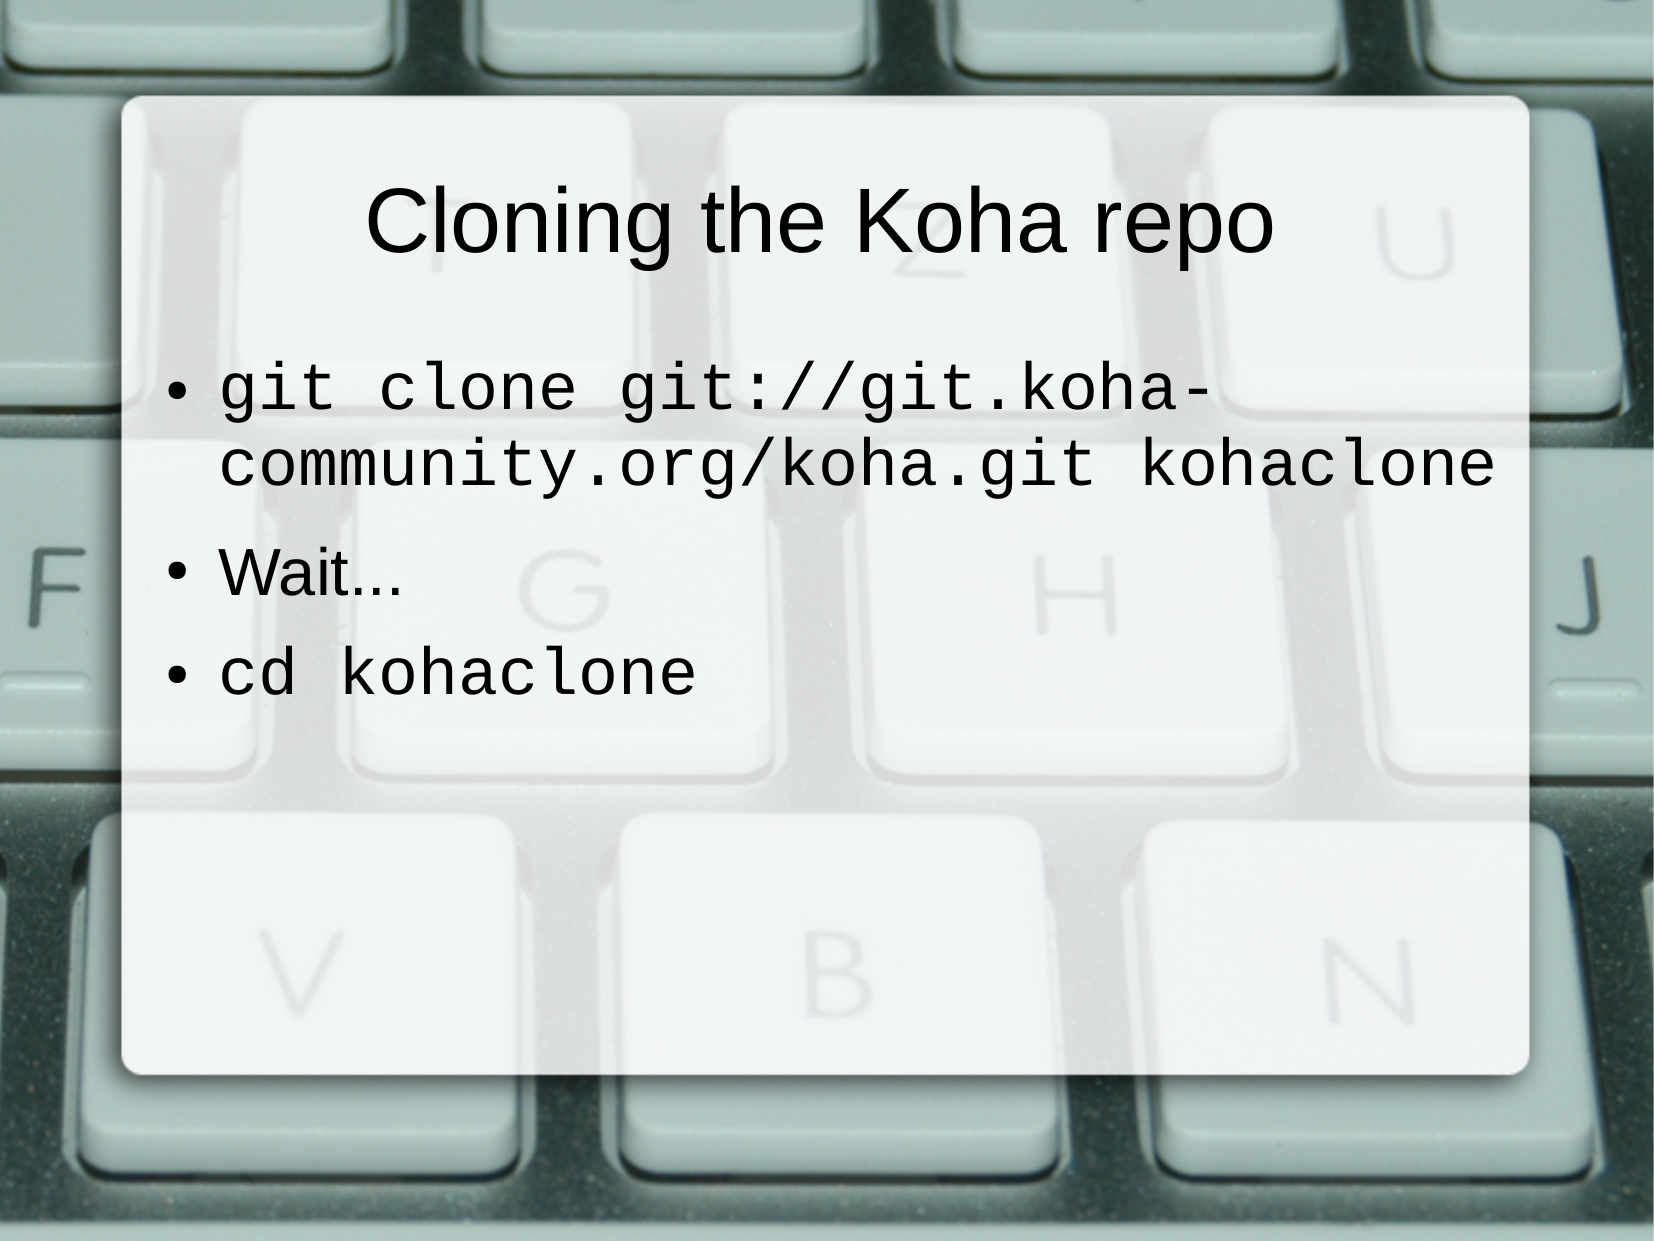

# Cloning the Koha repo
git clone git://git.koha-community.org/koha.git kohaclone
Wait...
cd kohaclone